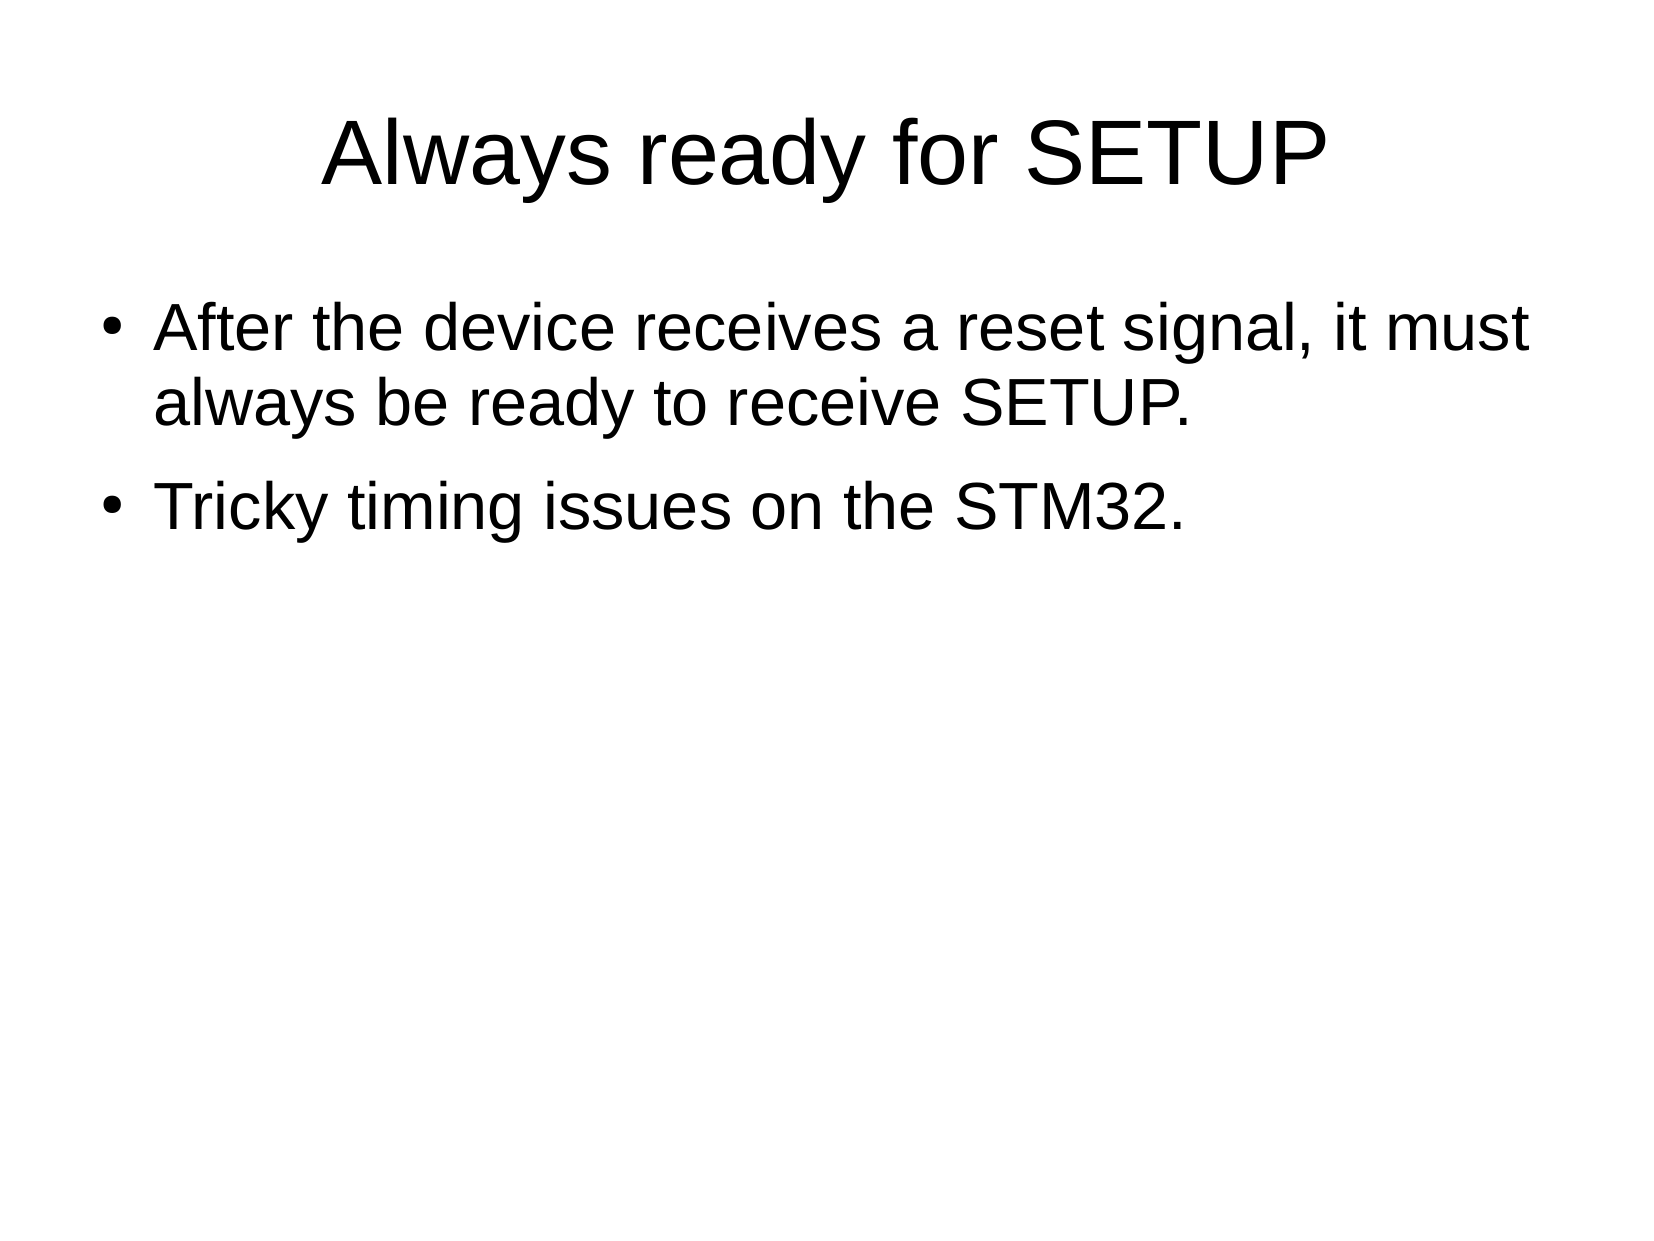

# Always ready for SETUP
After the device receives a reset signal, it must always be ready to receive SETUP.
Tricky timing issues on the STM32.